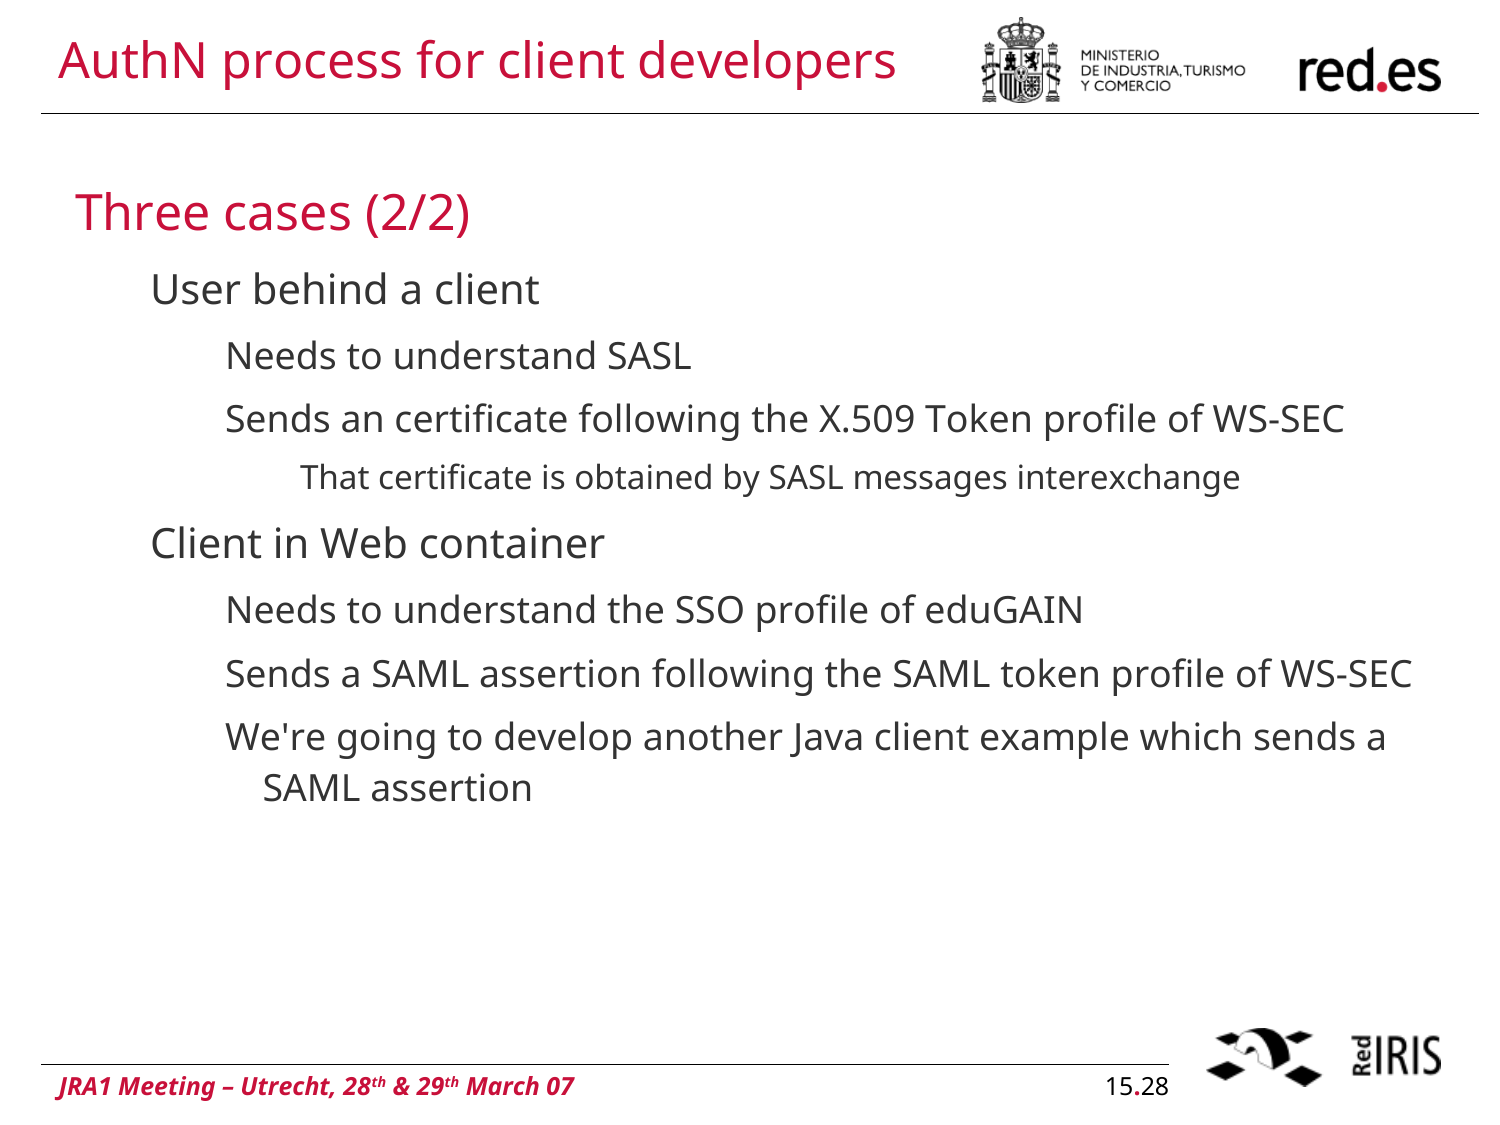

# AuthN process for client developers
Three cases (2/2)
User behind a client
Needs to understand SASL
Sends an certificate following the X.509 Token profile of WS-SEC
That certificate is obtained by SASL messages interexchange
Client in Web container
Needs to understand the SSO profile of eduGAIN
Sends a SAML assertion following the SAML token profile of WS-SEC
We're going to develop another Java client example which sends a SAML assertion
15